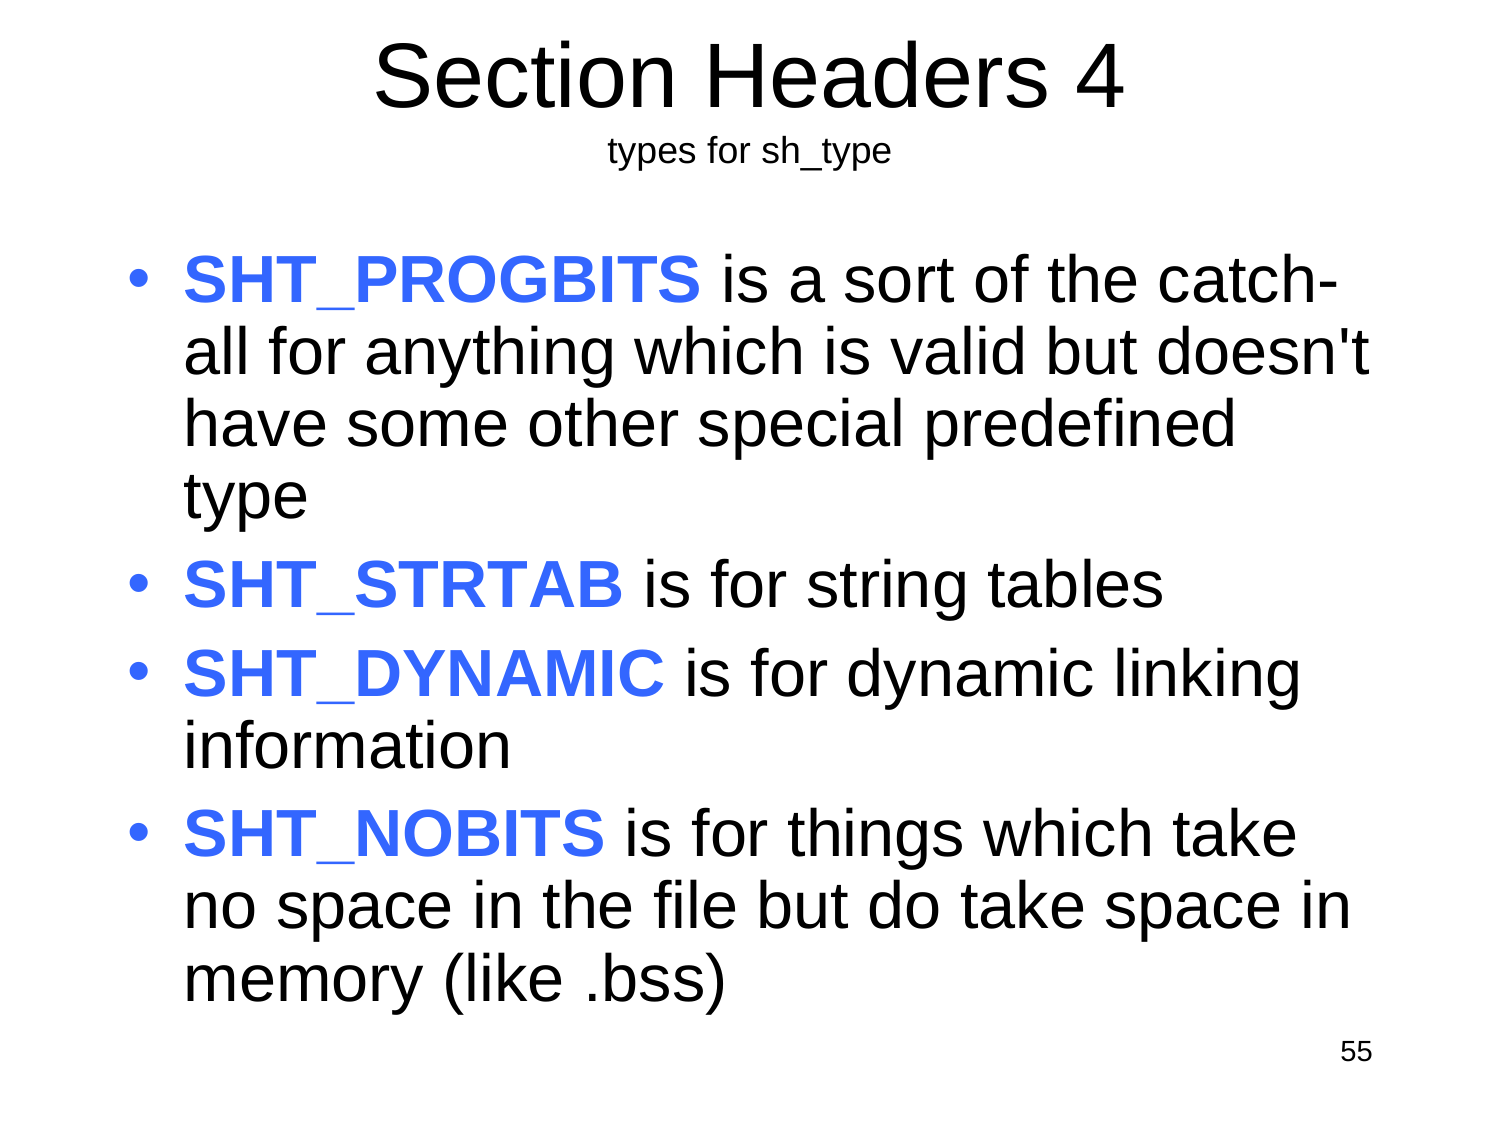

# Section Headers 4 types for sh_type
SHT_PROGBITS is a sort of the catch-all for anything which is valid but doesn't have some other special predefined type
SHT_STRTAB is for string tables
SHT_DYNAMIC is for dynamic linking information
SHT_NOBITS is for things which take no space in the file but do take space in memory (like .bss)